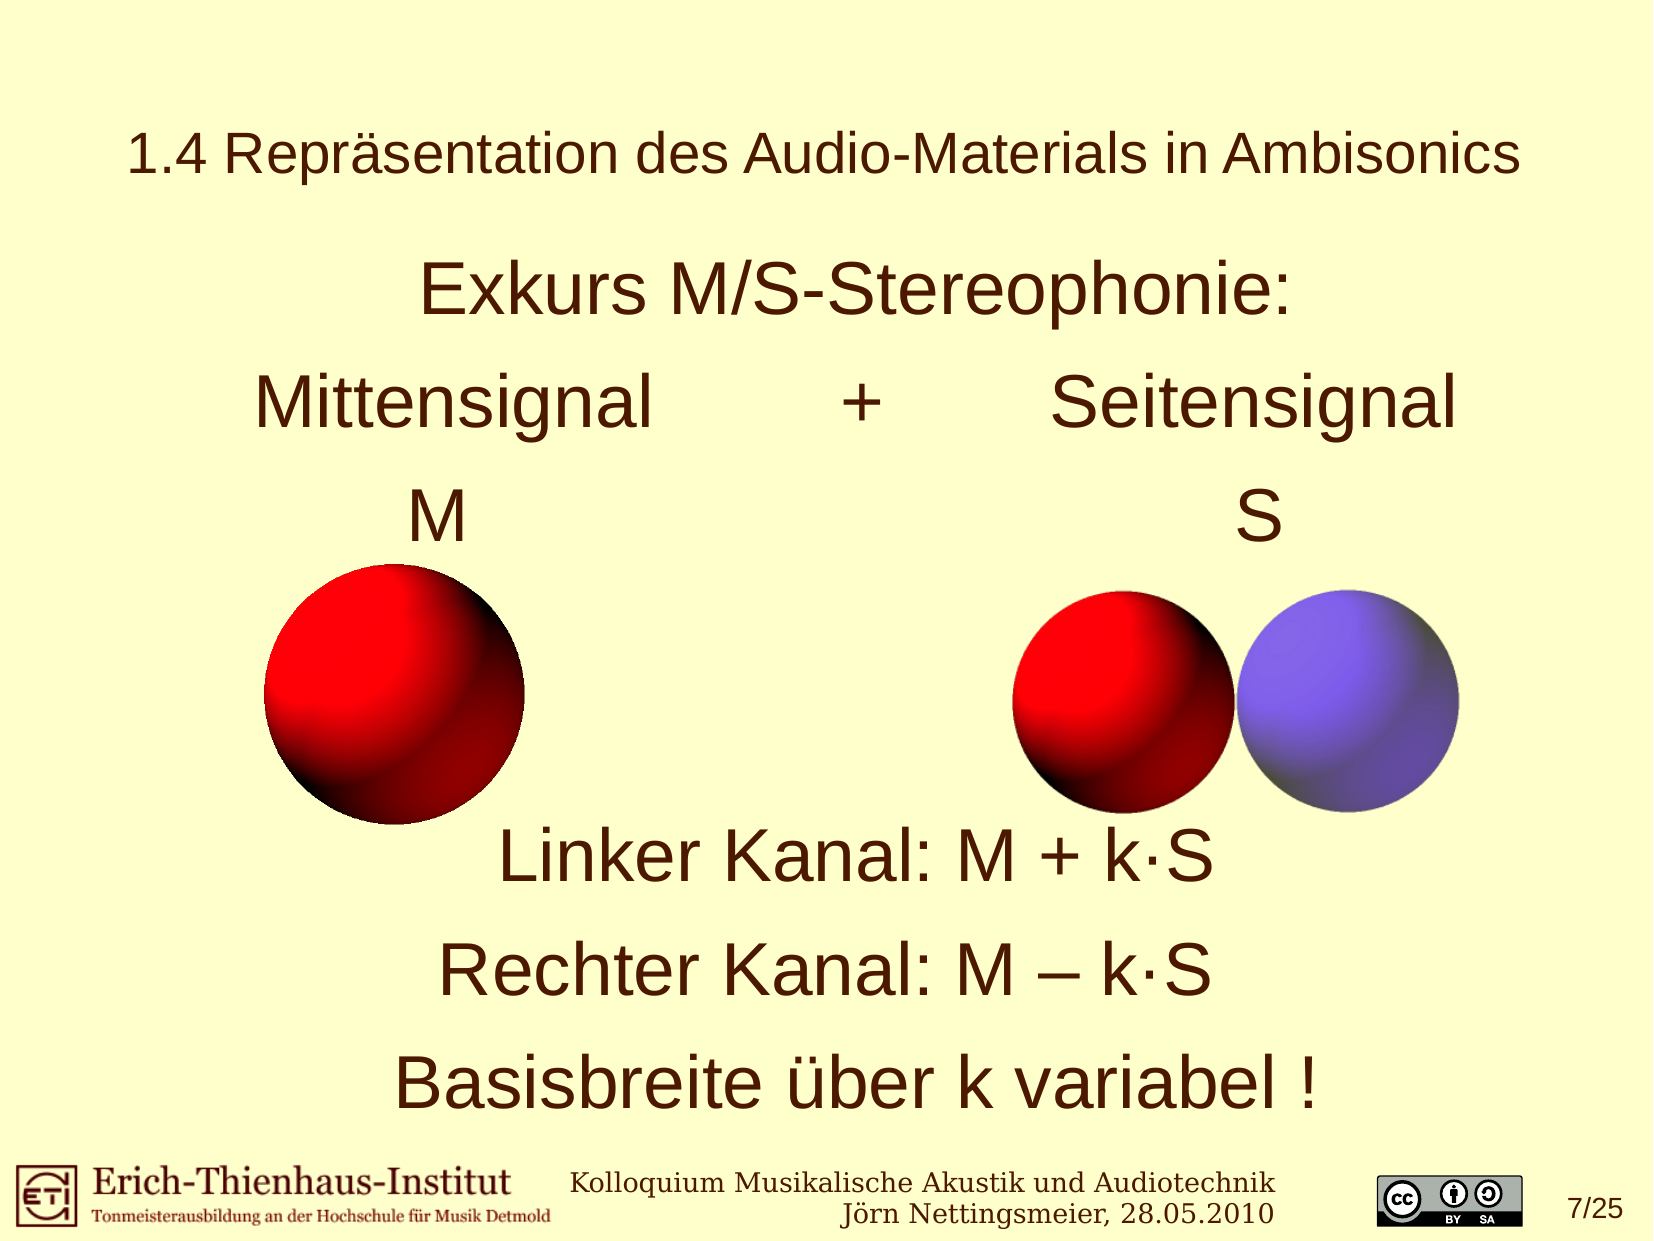

# 1.4 Repräsentation des Audio-Materials in Ambisonics
Exkurs M/S-Stereophonie:
Mittensignal + Seitensignal
M S
Linker Kanal: M + k·S
Rechter Kanal: M – k·S
Basisbreite über k variabel !